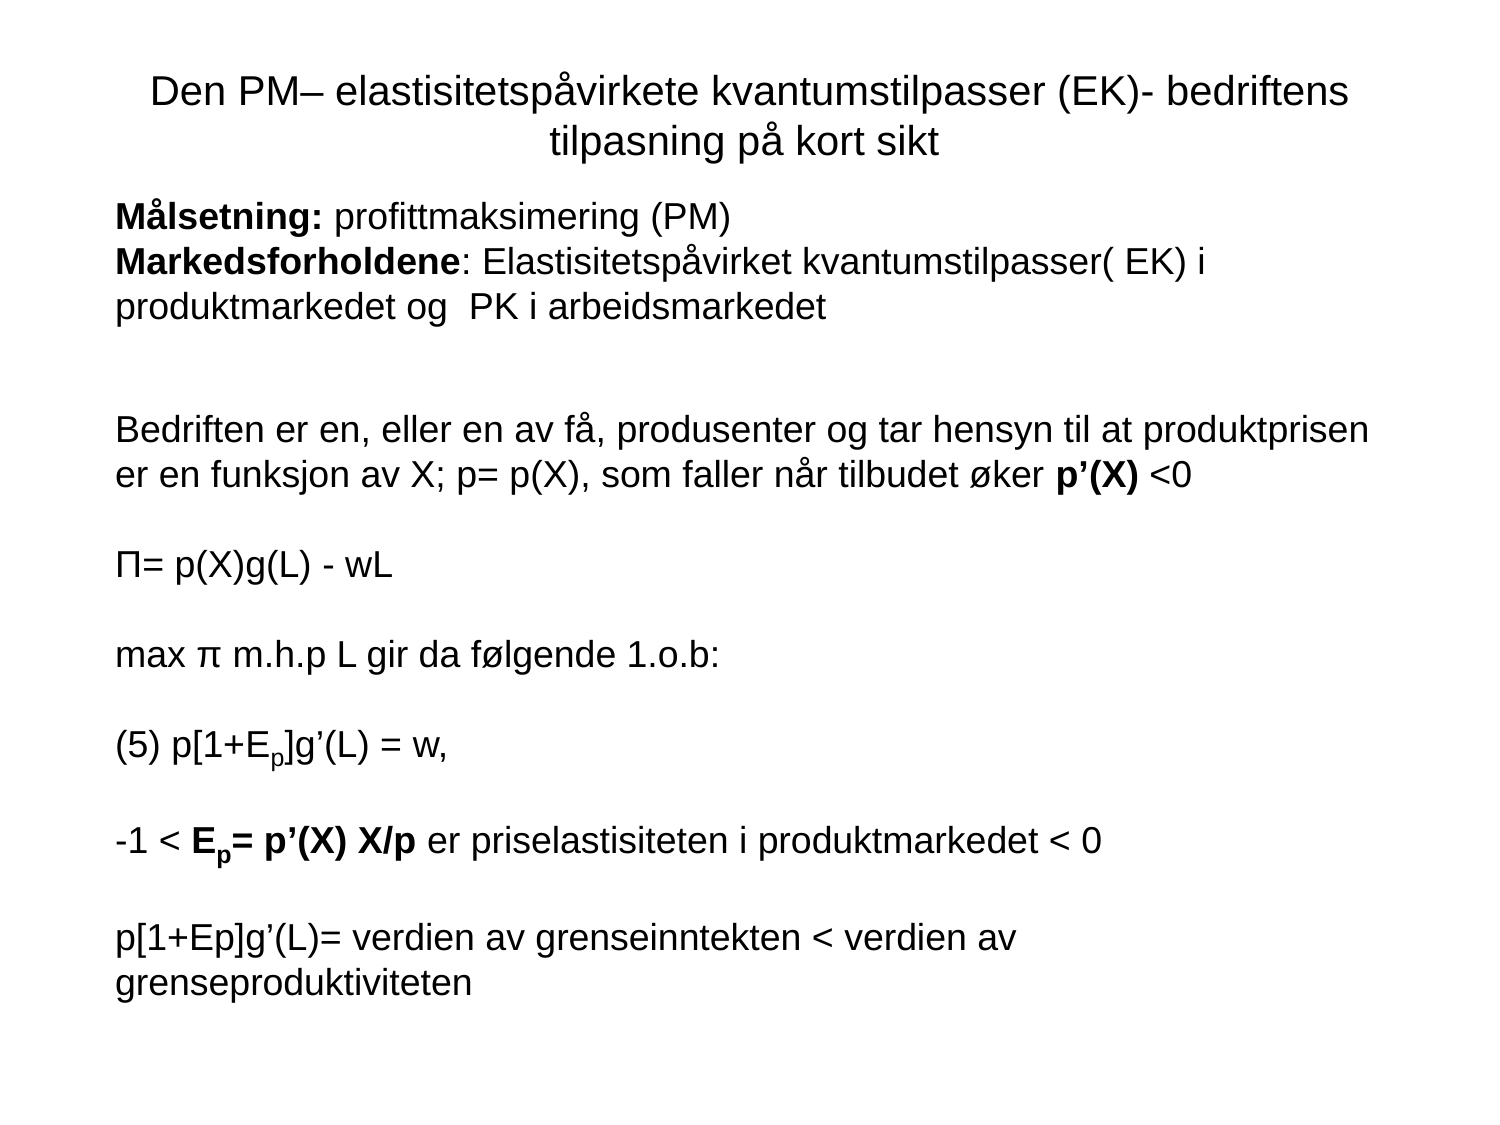

# Den PM– elastisitetspåvirkete kvantumstilpasser (EK)- bedriftens tilpasning på kort sikt
Målsetning: profittmaksimering (PM)
Markedsforholdene: Elastisitetspåvirket kvantumstilpasser( EK) i produktmarkedet og PK i arbeidsmarkedet
Bedriften er en, eller en av få, produsenter og tar hensyn til at produktprisen er en funksjon av X; p= p(X), som faller når tilbudet øker p’(X) <0
Π= p(X)g(L) - wL
max π m.h.p L gir da følgende 1.o.b:
(5) p[1+Ep]g’(L) = w,
-1 < Ep= p’(X) X/p er priselastisiteten i produktmarkedet < 0
p[1+Ep]g’(L)= verdien av grenseinntekten < verdien av grenseproduktiviteten